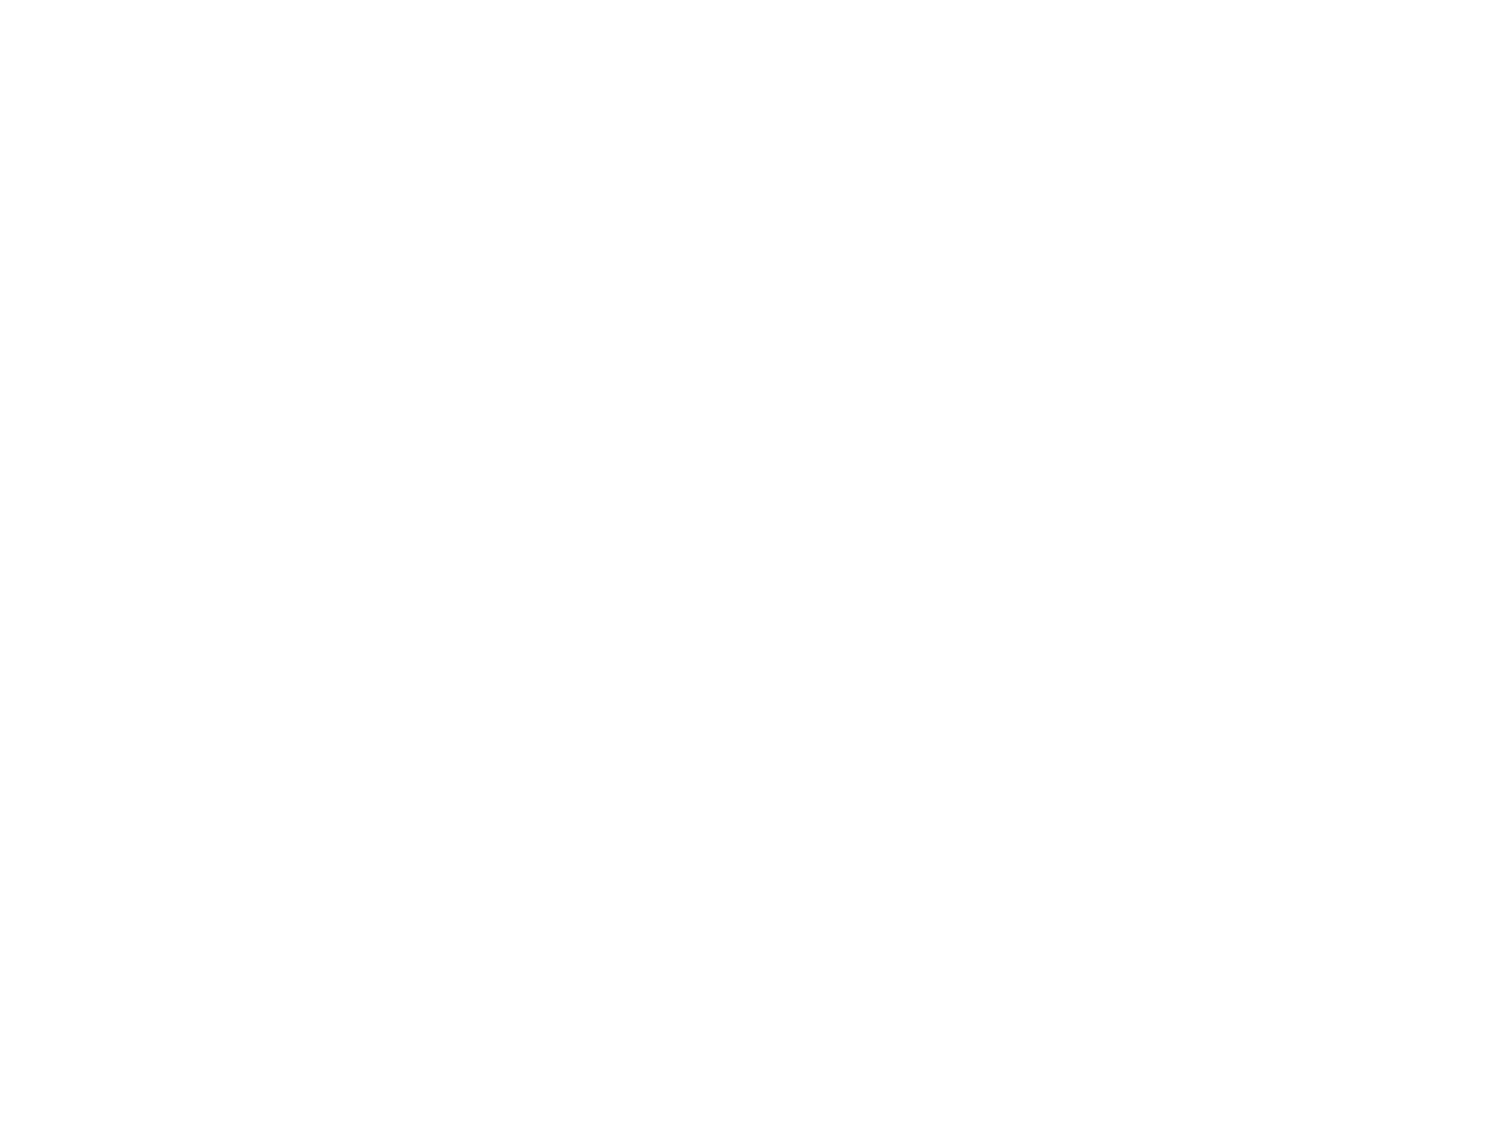

# What’s a Sacrament?
Sacred, supernatural rituals in the Catholic Church that puts us in touch with Jesus
Visible and natural signs of an invisible or supernatural action of God
Liturgical actions: Rituals Jesus instituted with His historical body that He continues to do today through His Mystical Body
Pre-arranged Kairos moments or ;appointments with God’ where we are lavished with grace
God giving us His Life, ‘The Christ Life’ aka ‘sanctifying grace’, God Nourishing and Healing that super-real life in us